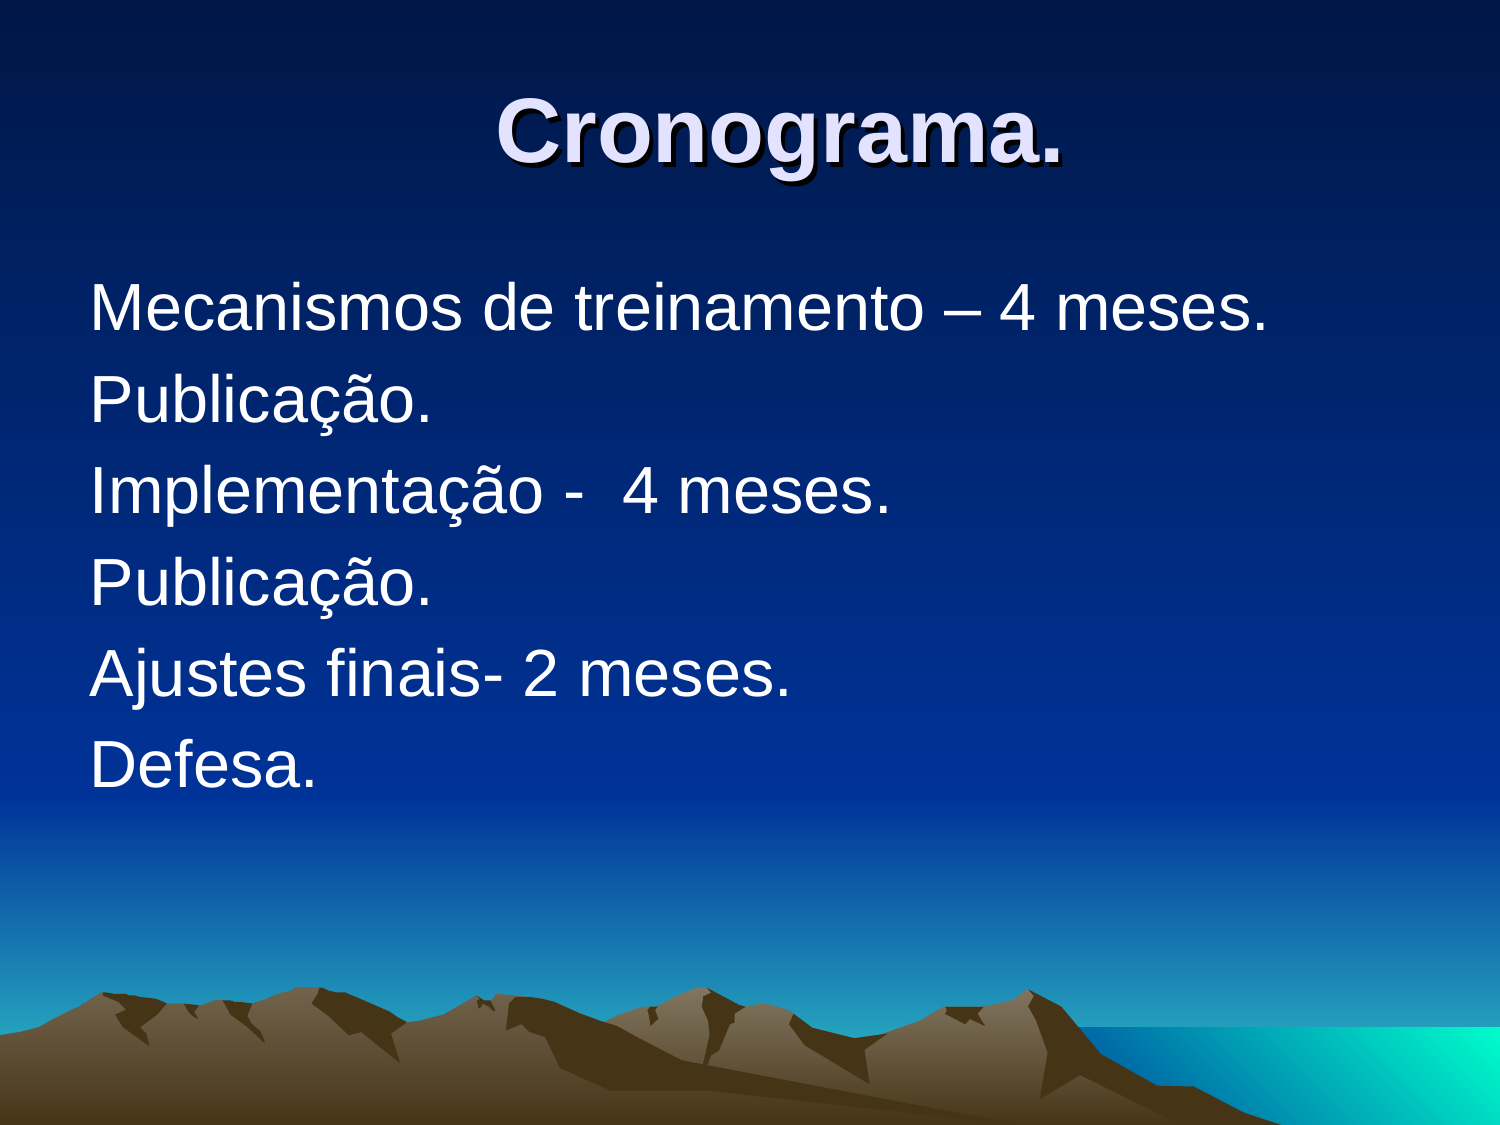

# Cronograma.
Mecanismos de treinamento – 4 meses.
Publicação.
Implementação - 4 meses.
Publicação.
Ajustes finais- 2 meses.
Defesa.